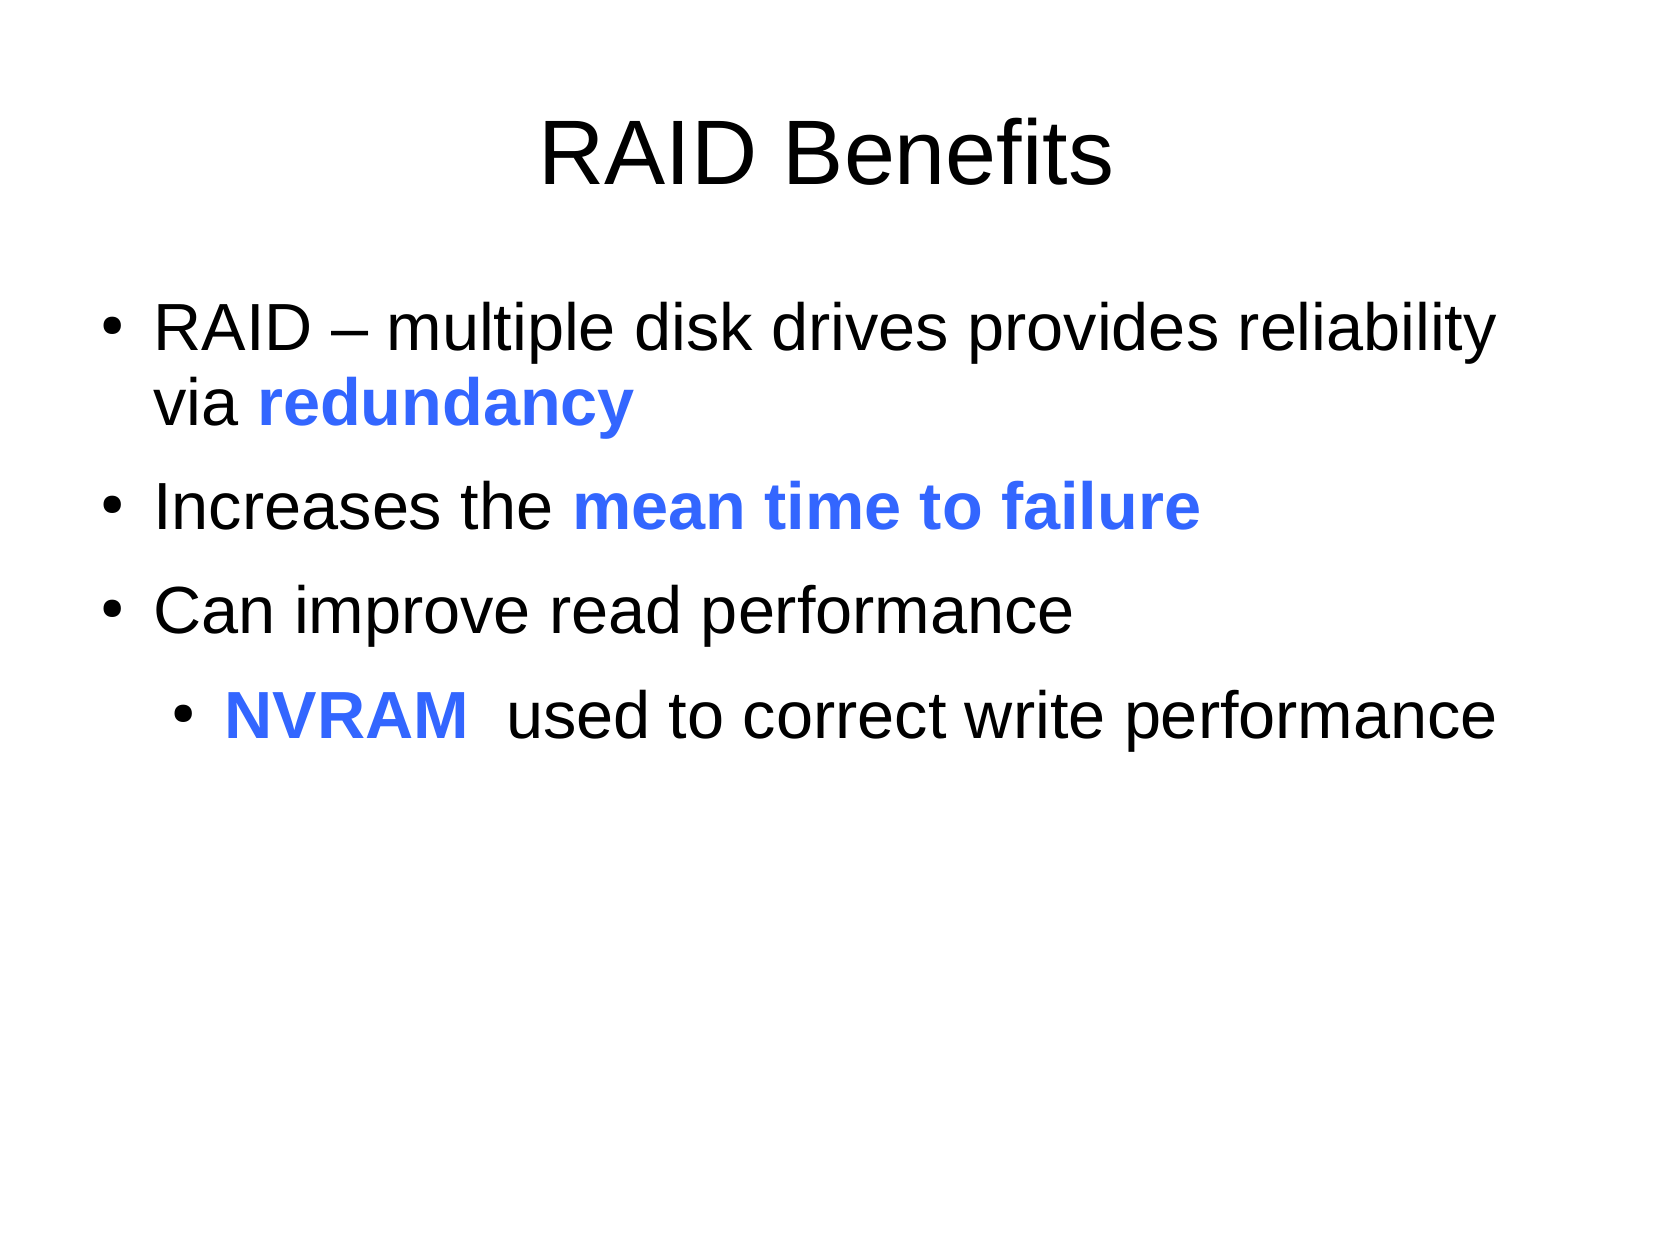

# RAID Benefits
RAID – multiple disk drives provides reliability via redundancy
Increases the mean time to failure
Can improve read performance
NVRAM used to correct write performance